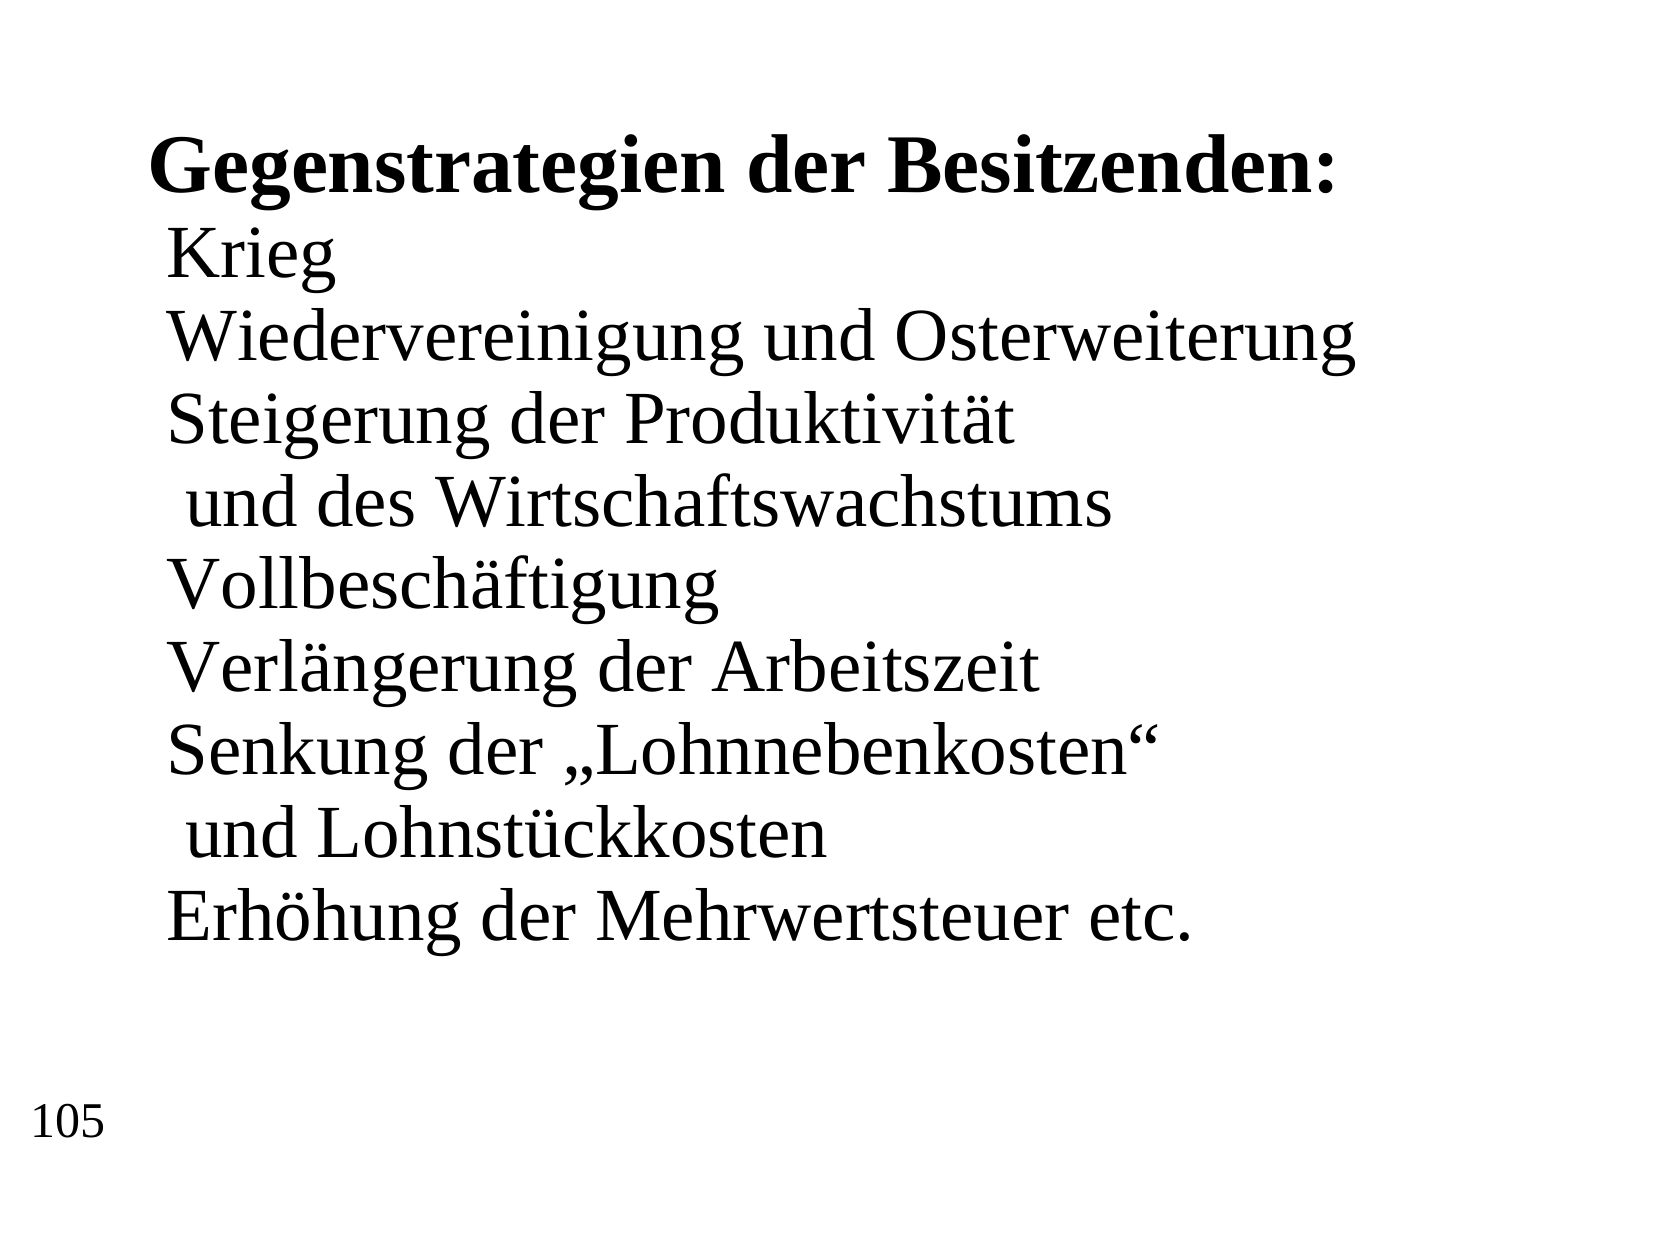

Gegenstrategien der Besitzenden:
 Krieg
 Wiedervereinigung und Osterweiterung
 Steigerung der Produktivität
 und des Wirtschaftswachstums
 Vollbeschäftigung
 Verlängerung der Arbeitszeit
 Senkung der „Lohnnebenkosten“
 und Lohnstückkosten
 Erhöhung der Mehrwertsteuer etc.